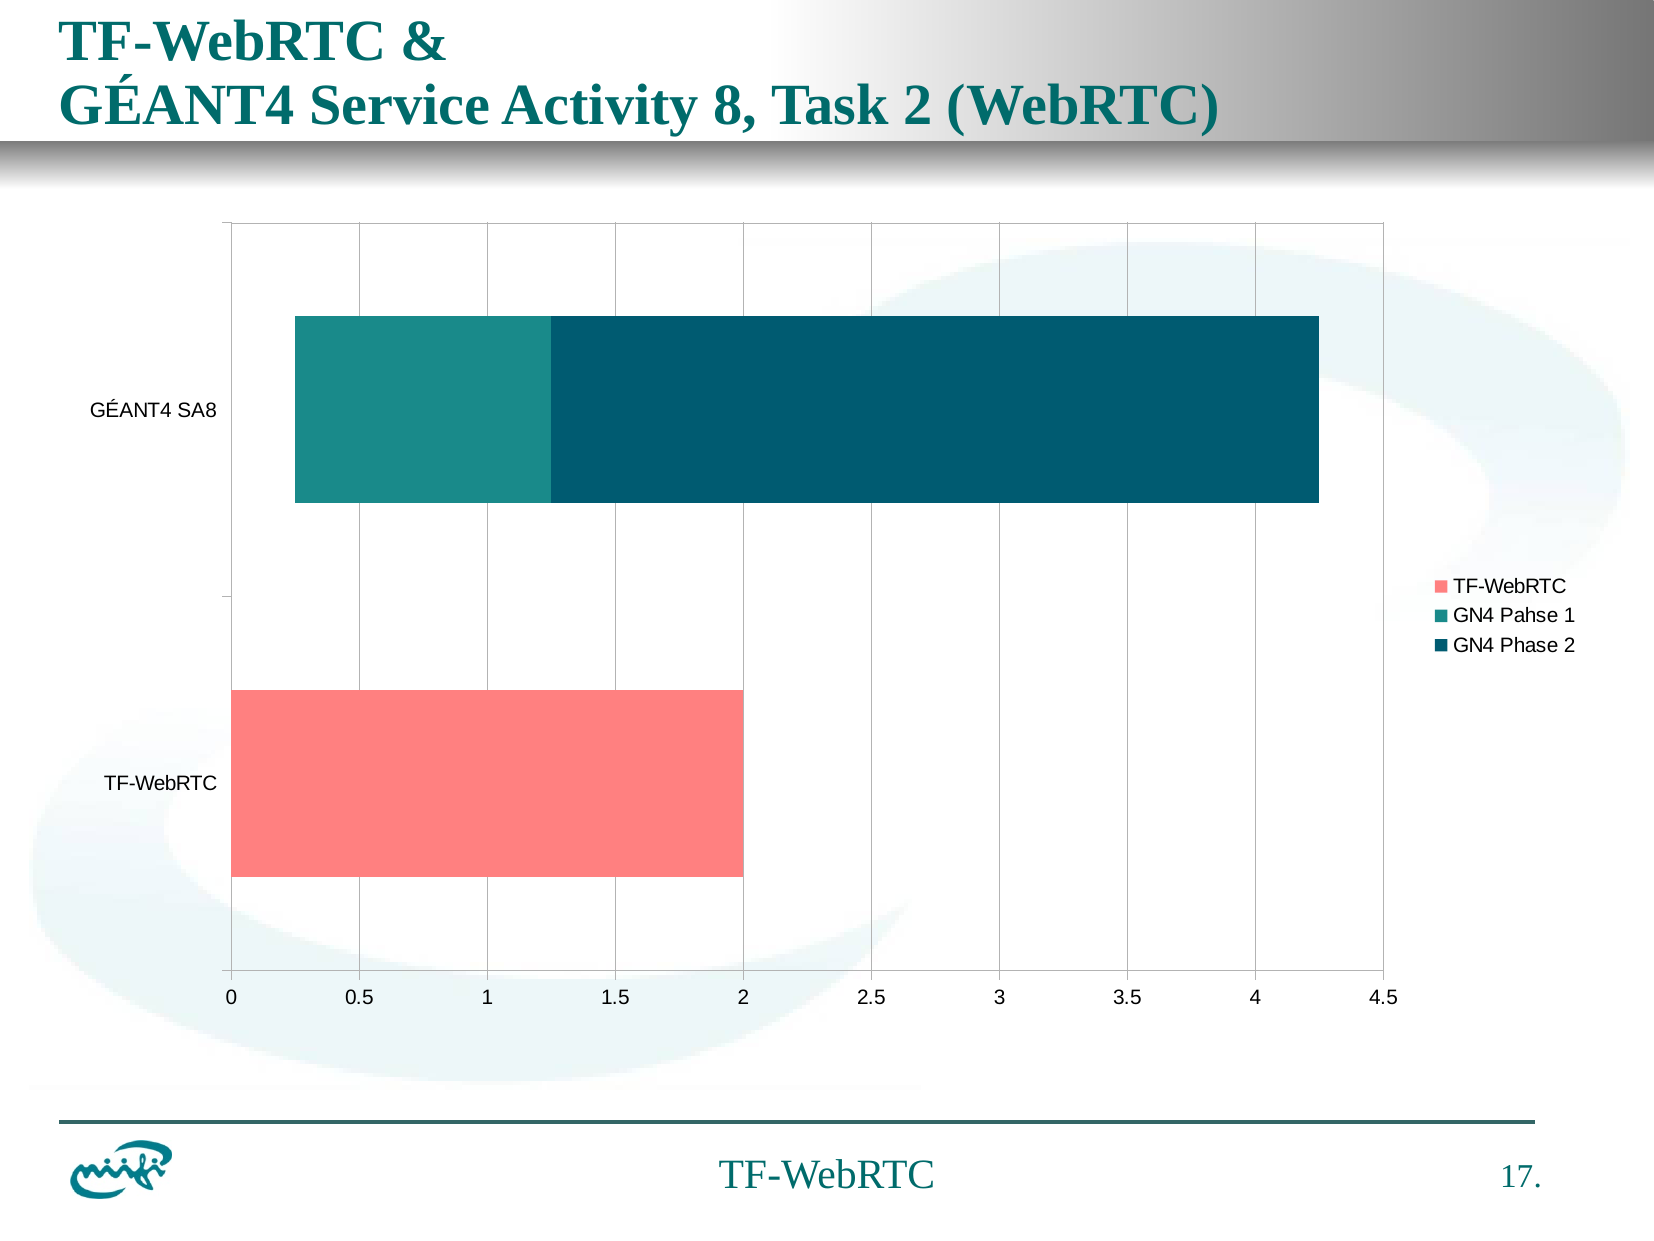

# TF-WebRTC & GÉANT4 Service Activity 8, Task 2 (WebRTC)
### Chart
| Category | TF-WebRTC | GN4 Pahse 1 | GN4 Phase 2 |
|---|---|---|---|
| TF-WebRTC | 2.0 | 0.0 | 0.0 |
| GÉANT4 SA8 | 0.25 | 1.0 | 3.0 |TF-WebRTC
17